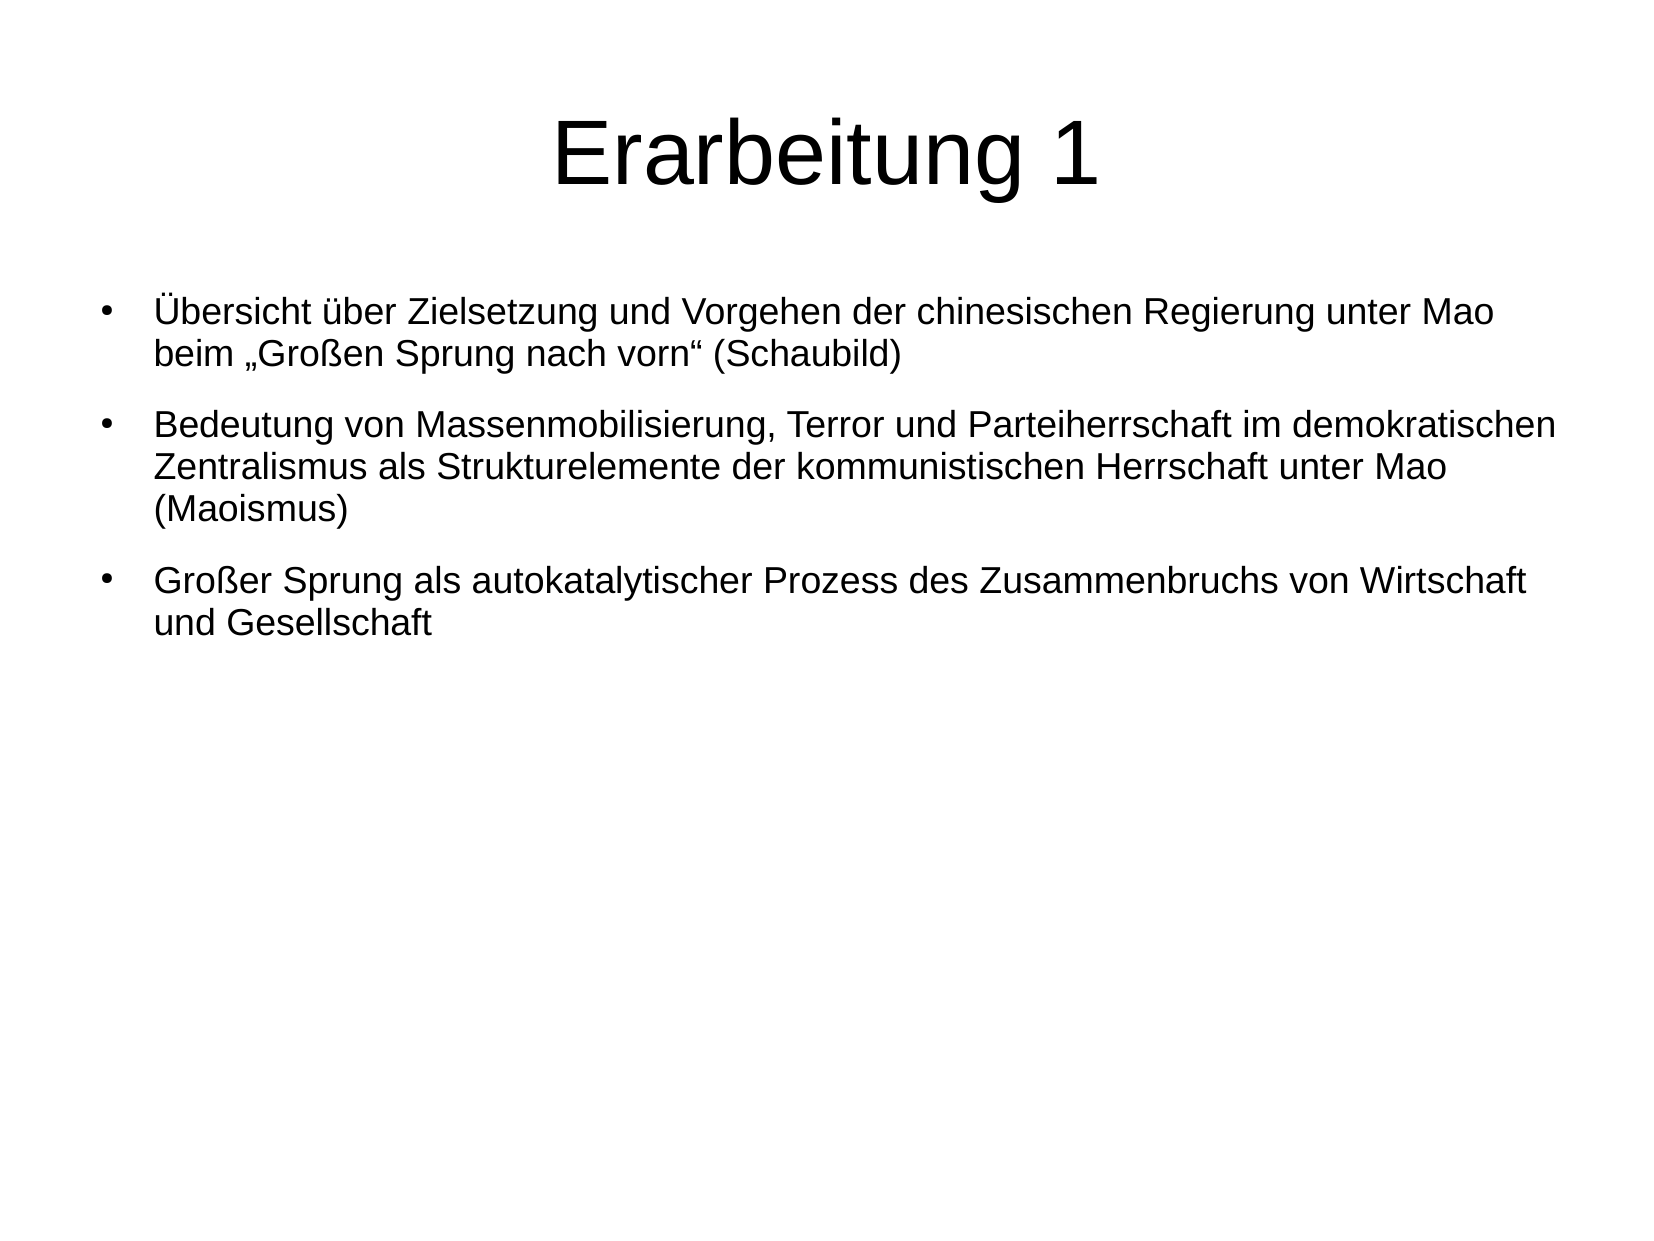

# Erarbeitung 1
Übersicht über Zielsetzung und Vorgehen der chinesischen Regierung unter Mao beim „Großen Sprung nach vorn“ (Schaubild)
Bedeutung von Massenmobilisierung, Terror und Parteiherrschaft im demokratischen Zentralismus als Strukturelemente der kommunistischen Herrschaft unter Mao (Maoismus)
Großer Sprung als autokatalytischer Prozess des Zusammenbruchs von Wirtschaft und Gesellschaft